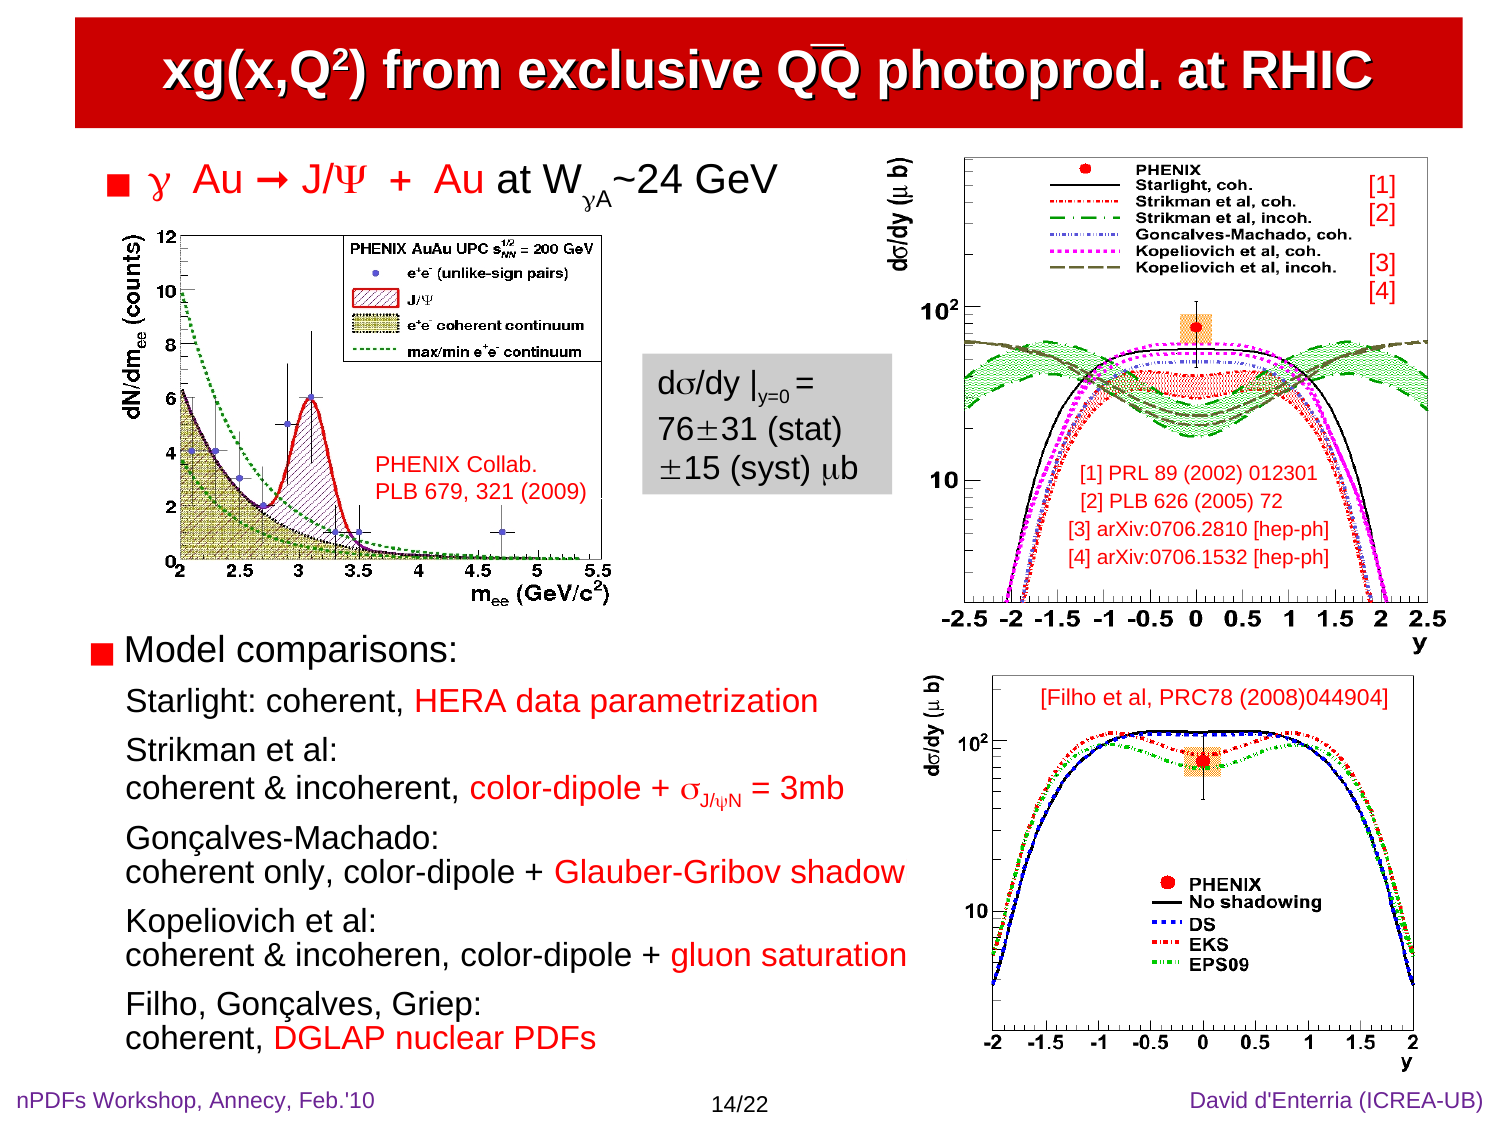

_
# xg(x,Q2) from exclusive QQ photoprod. at RHIC
■ g Au  J/ + Au at WgA~24 GeV
[1]
[2]
[3]
[4]
Ryskin et al. ZPC 76 (1997)231
d/dy |y=0 =
7631 (stat)
15 (syst) b
PHENIX Collab.
PLB 679, 321 (2009)
[1] PRL 89 (2002) 012301
[2] PLB 626 (2005) 72
[3] arXiv:0706.2810 [hep-ph]
[4] arXiv:0706.1532 [hep-ph]
■ Model comparisons:
 Starlight: coherent, HERA data parametrization
 Strikman et al:
 coherent & incoherent, color-dipole + J/N = 3mb
 Gonçalves-Machado:
 coherent only, color-dipole + Glauber-Gribov shadowing
 Kopeliovich et al:
 coherent & incoheren, color-dipole + gluon saturation
 Filho, Gonçalves, Griep:
 coherent, DGLAP nuclear PDFs
J/
[Filho et al, PRC78 (2008)044904]
J/
g+pVM+p (VM=J/,¡) sensitive to gluon distribution squared: